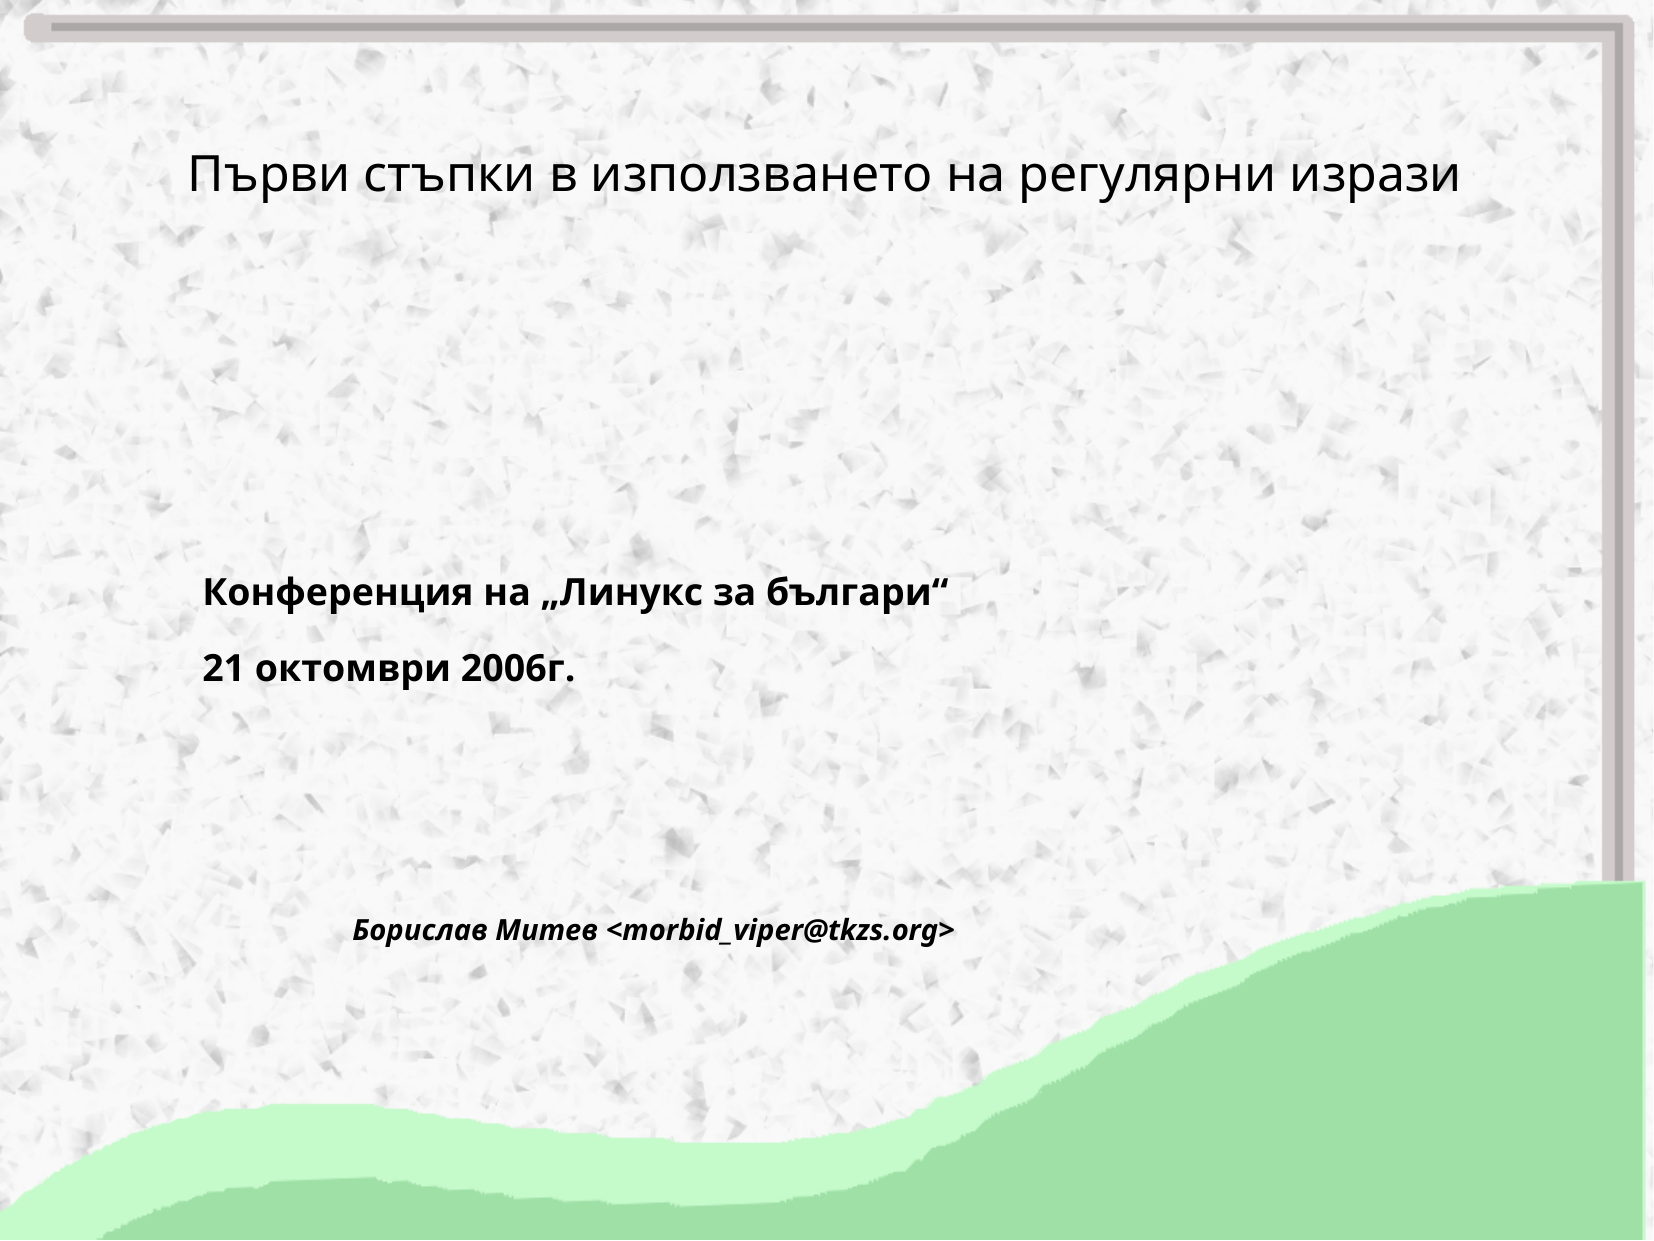

Първи стъпки в използването на регулярни изрази
Конференция на „Линукс за българи“
21 октомври 2006г.
Борислав Митев <morbid_viper@tkzs.org>